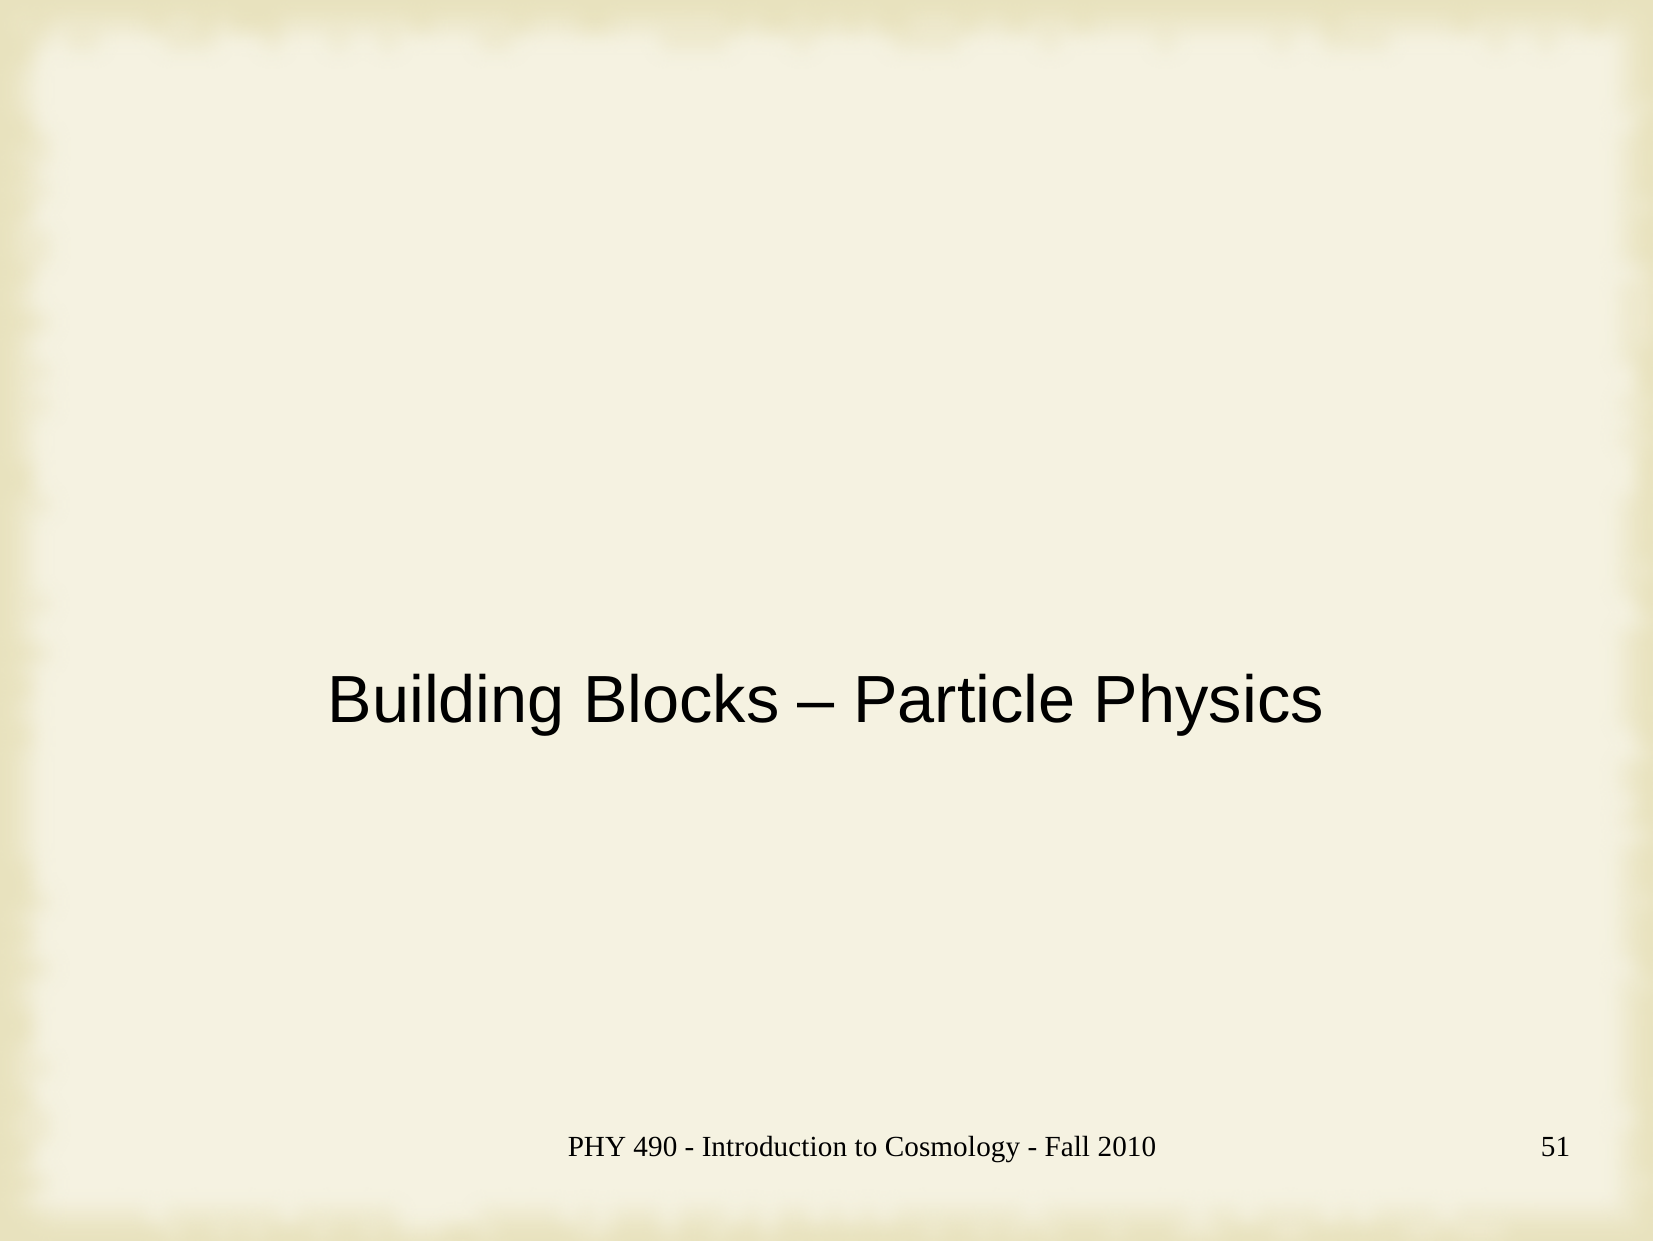

#
Building Blocks – Particle Physics
PHY 490 - Introduction to Cosmology - Fall 2010
51